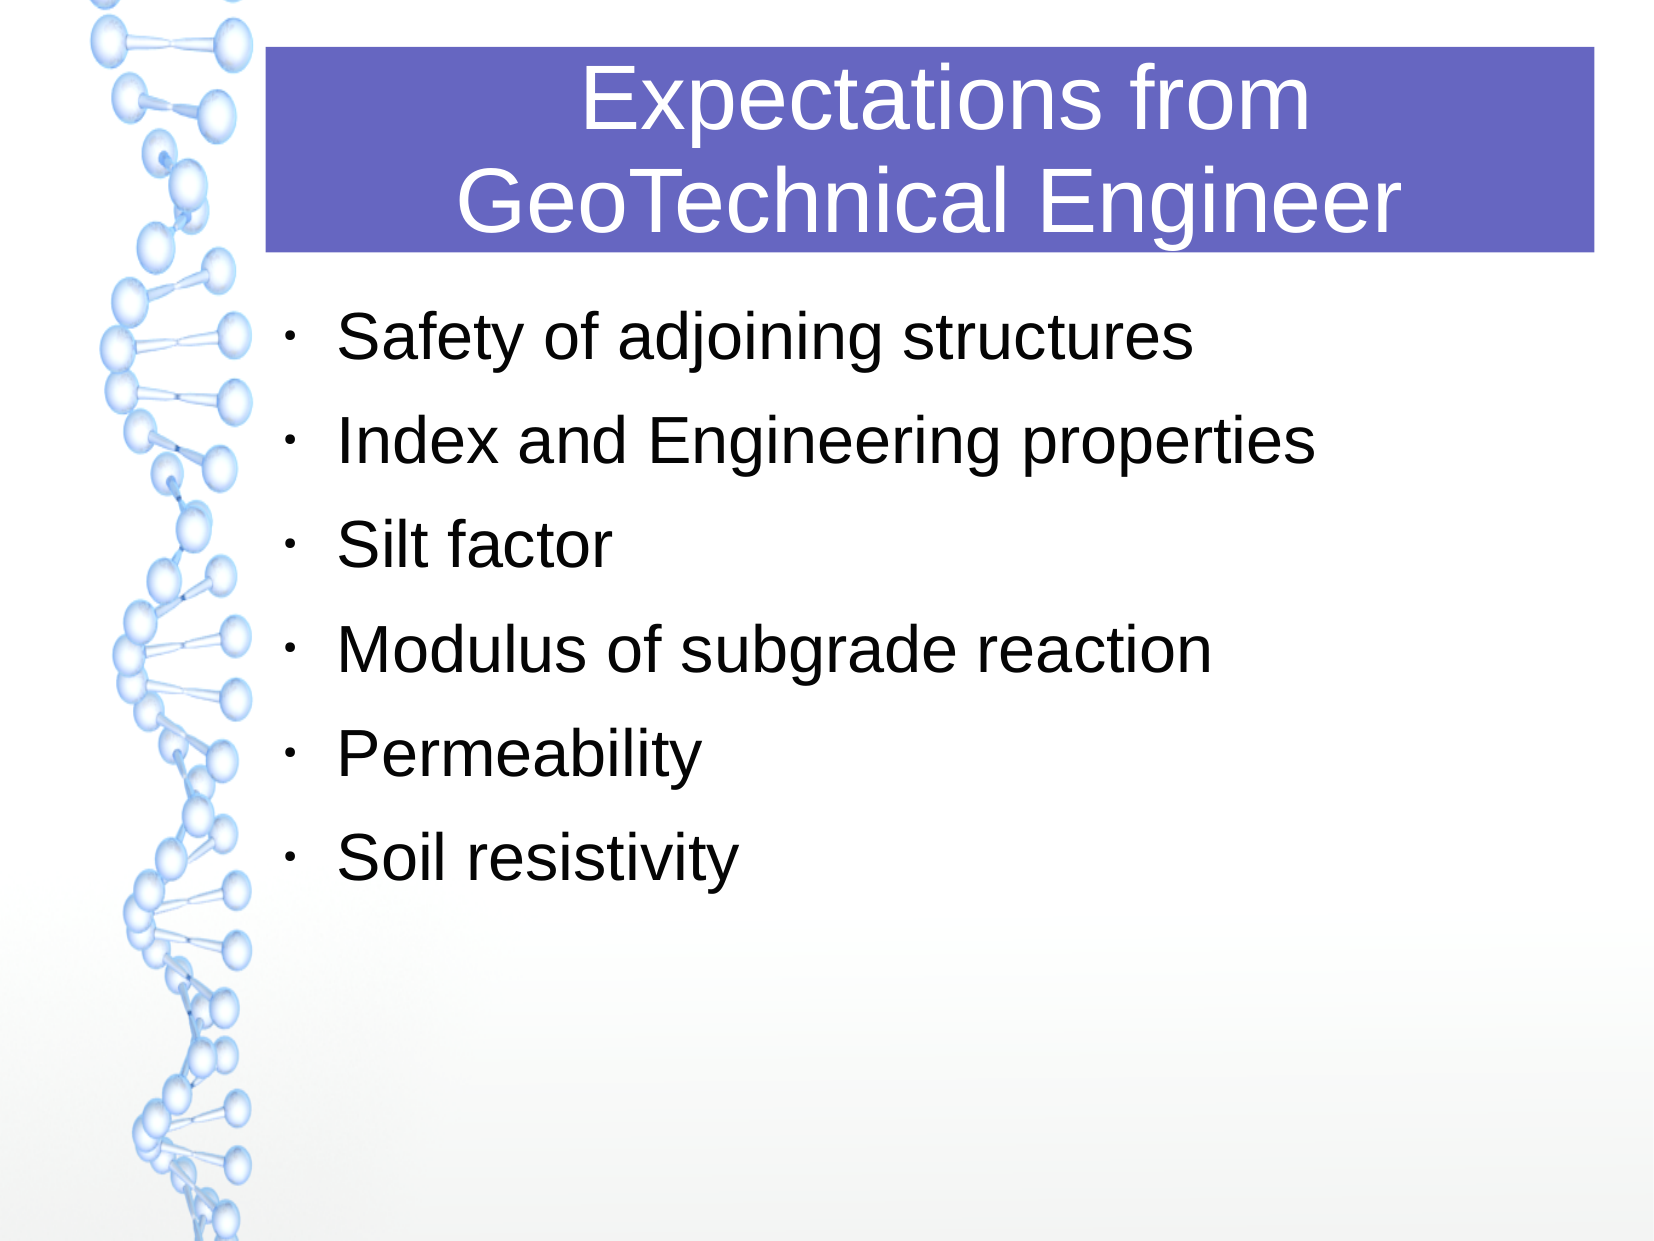

# Expectations from GeoTechnical Engineer
Safety of adjoining structures
Index and Engineering properties
Silt factor
Modulus of subgrade reaction
Permeability
Soil resistivity